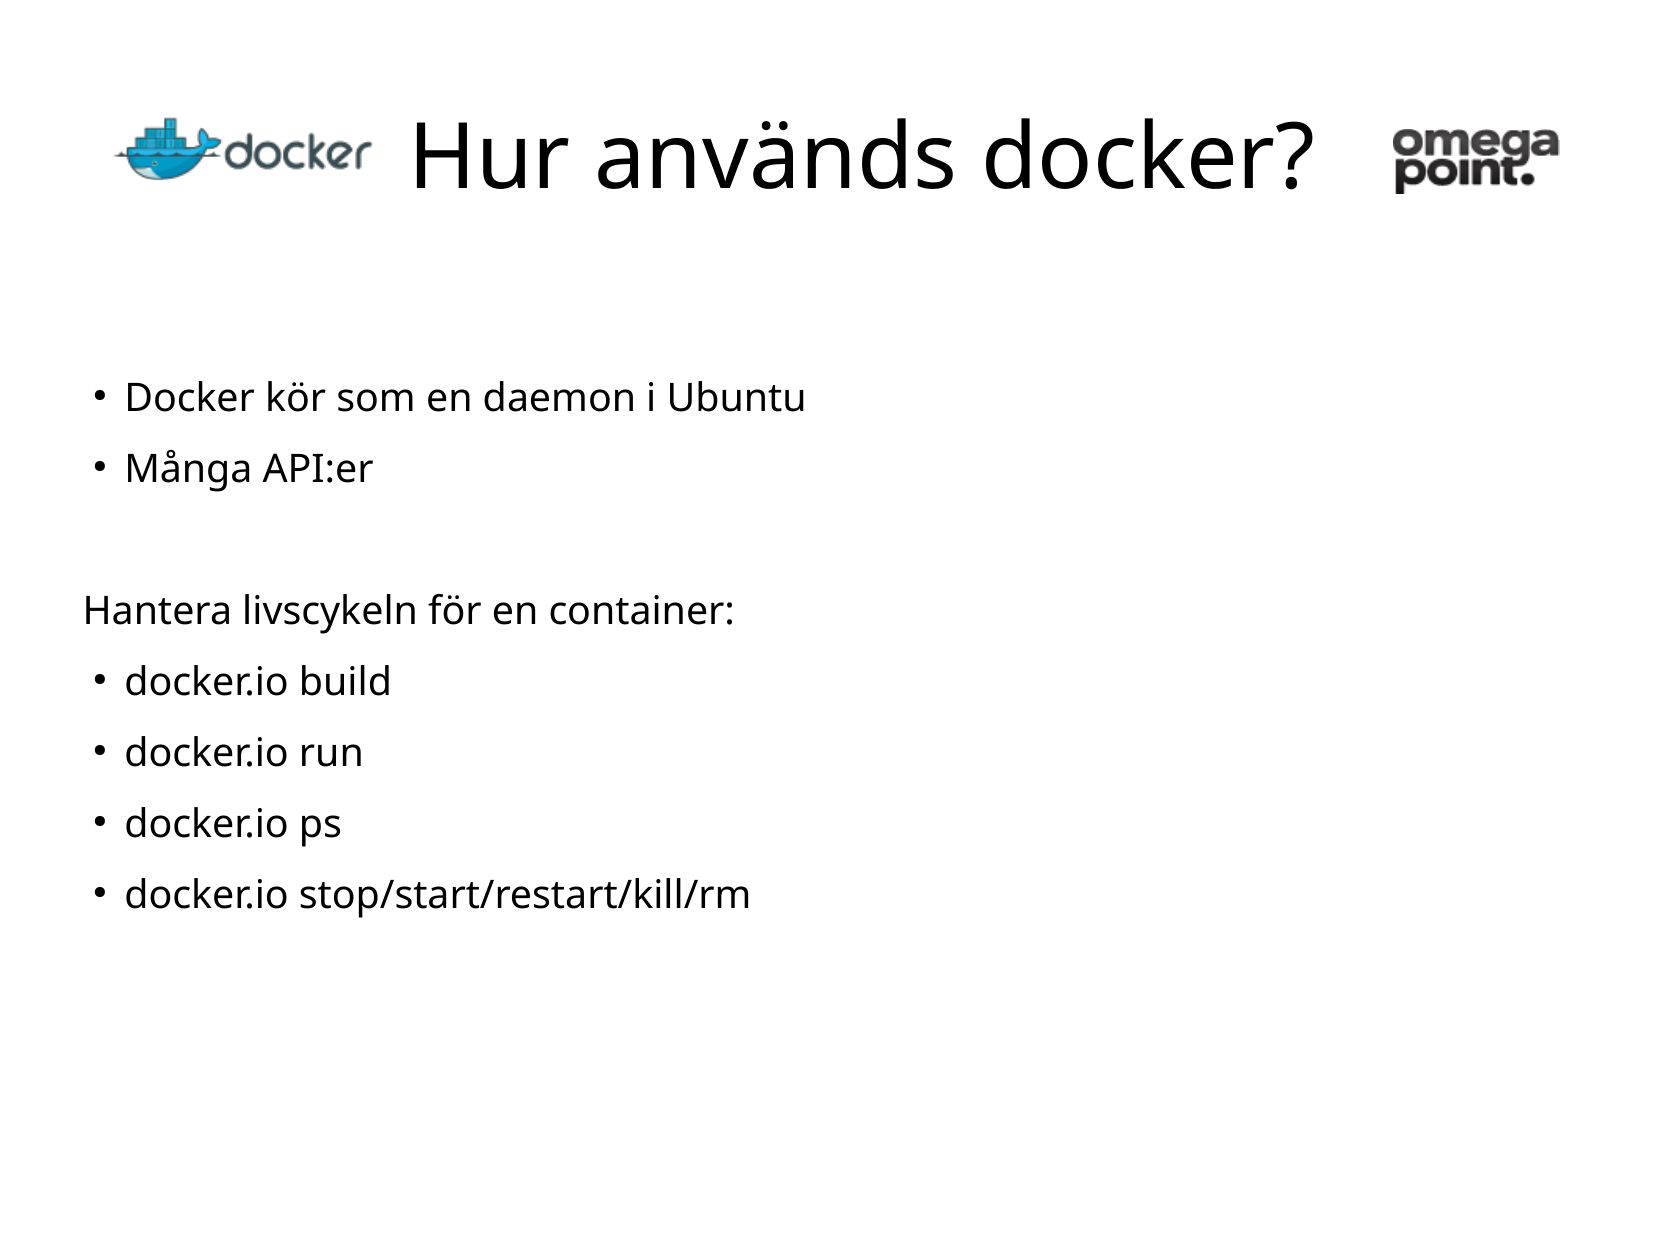

# Hur används docker?
Docker kör som en daemon i Ubuntu
Många API:er
Hantera livscykeln för en container:
docker.io build
docker.io run
docker.io ps
docker.io stop/start/restart/kill/rm